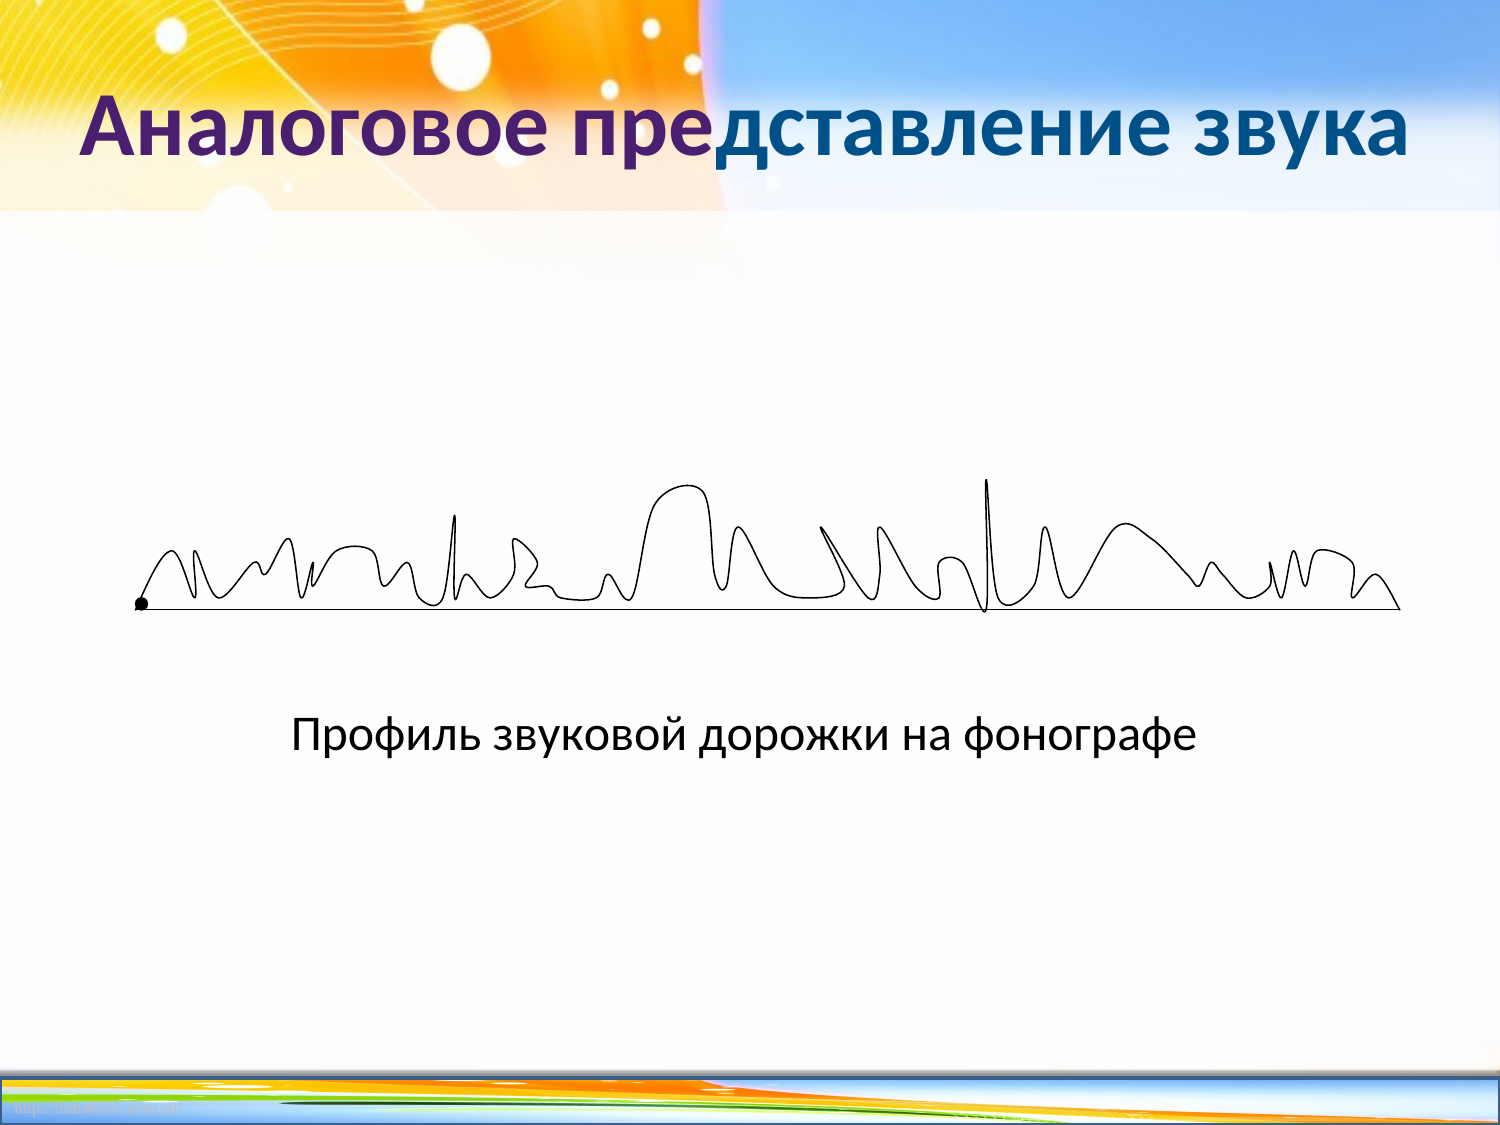

# Аналоговое представление звука
Профиль звуковой дорожки на фонографе